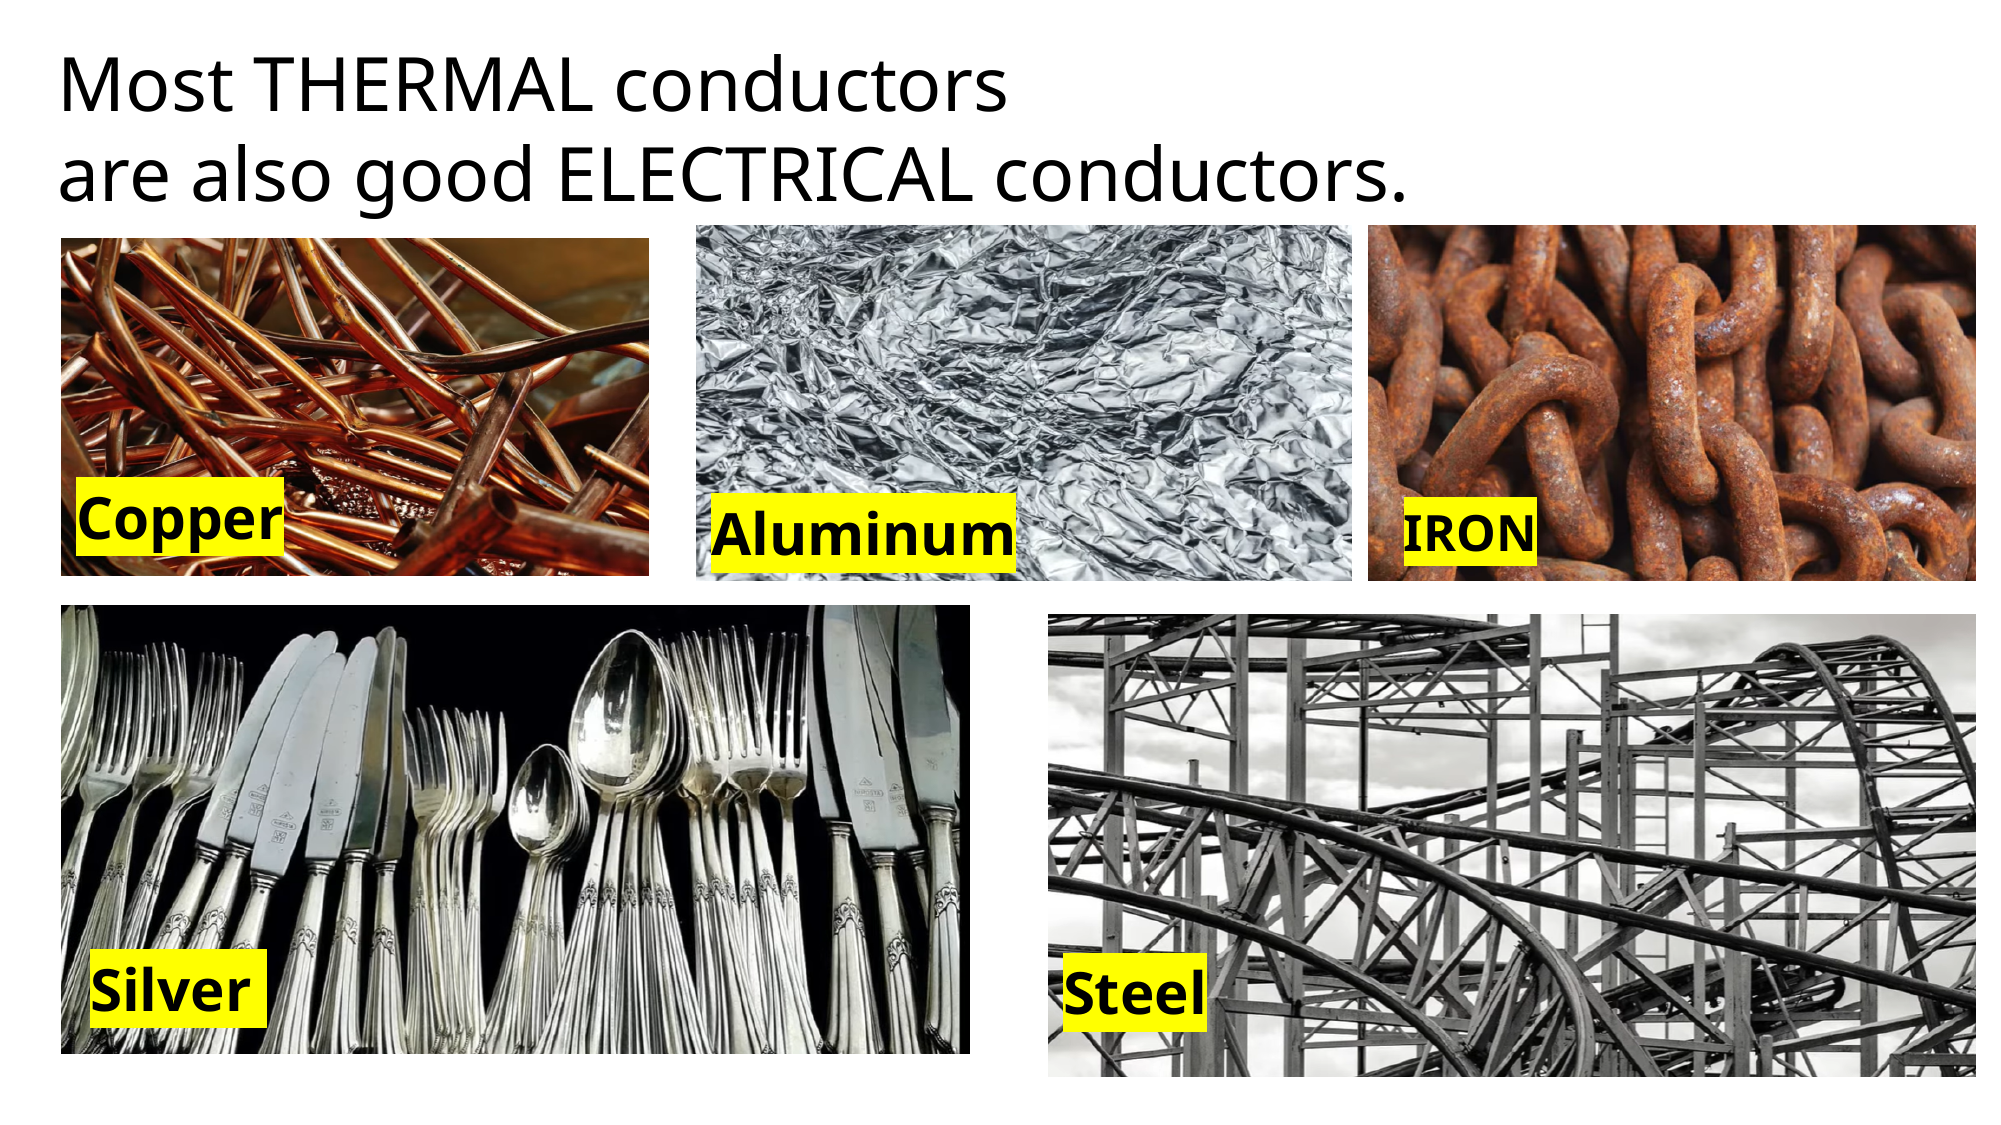

Most THERMAL conductors
are also good ELECTRICAL conductors.
Copper
Aluminum
IRON
Silver
Steel